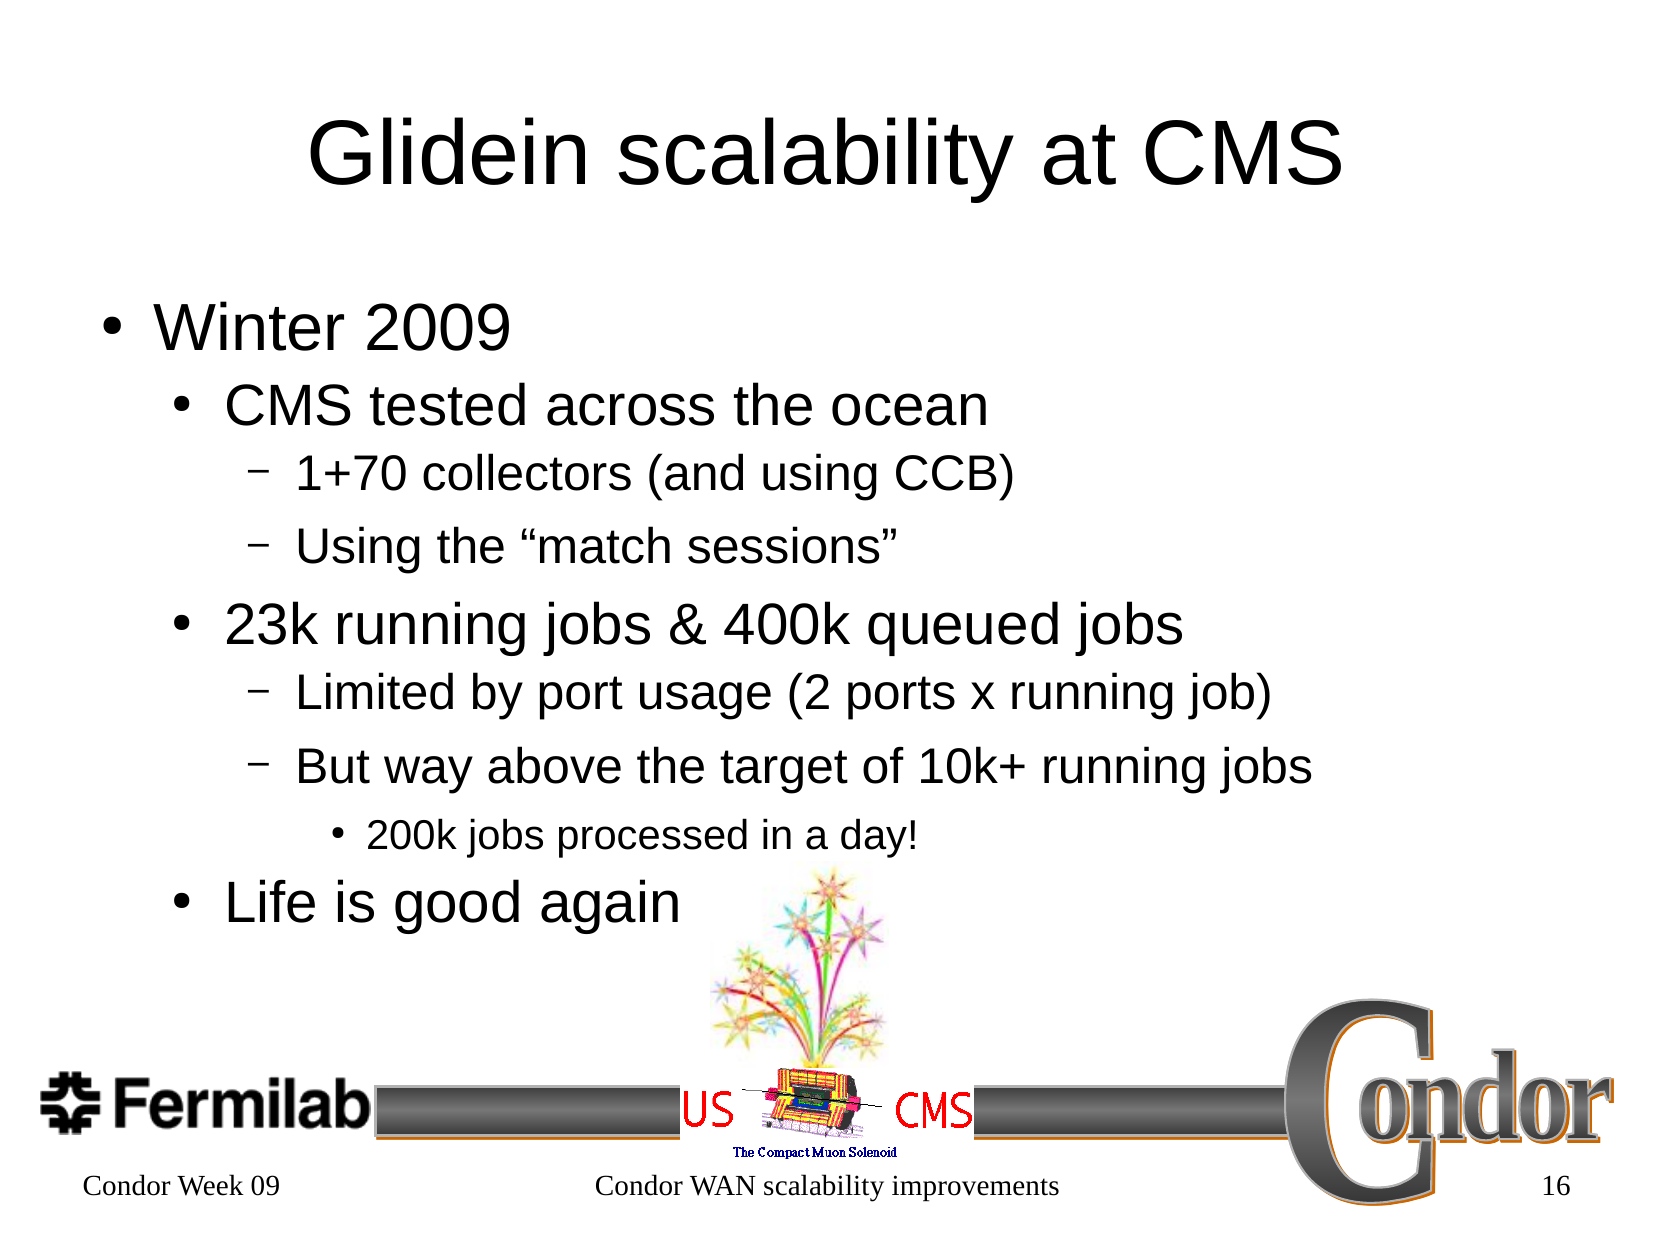

# Glidein scalability at CMS
Winter 2009
CMS tested across the ocean
1+70 collectors (and using CCB)
Using the “match sessions”
23k running jobs & 400k queued jobs
Limited by port usage (2 ports x running job)
But way above the target of 10k+ running jobs
200k jobs processed in a day!
Life is good again
Condor Week 09
Condor WAN scalability improvements
16